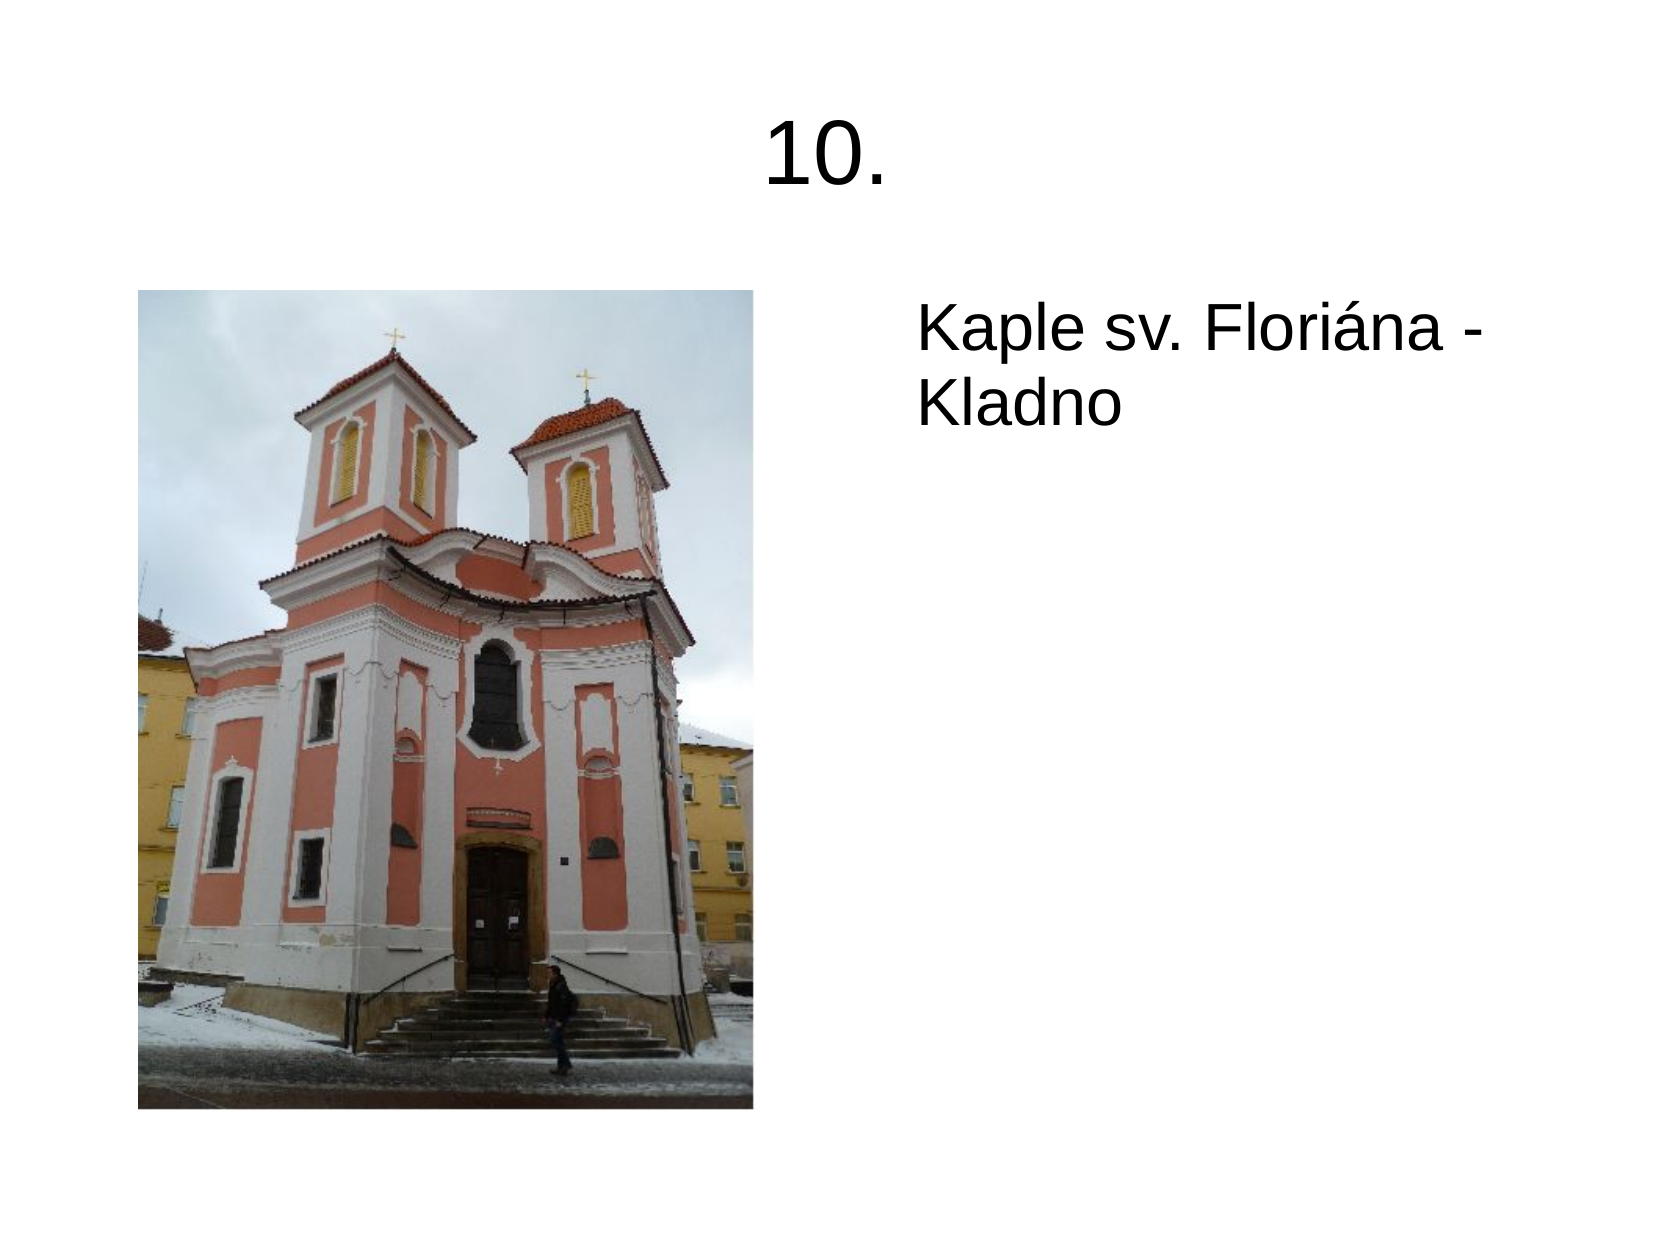

10.
#
Kaple sv. Floriána - Kladno